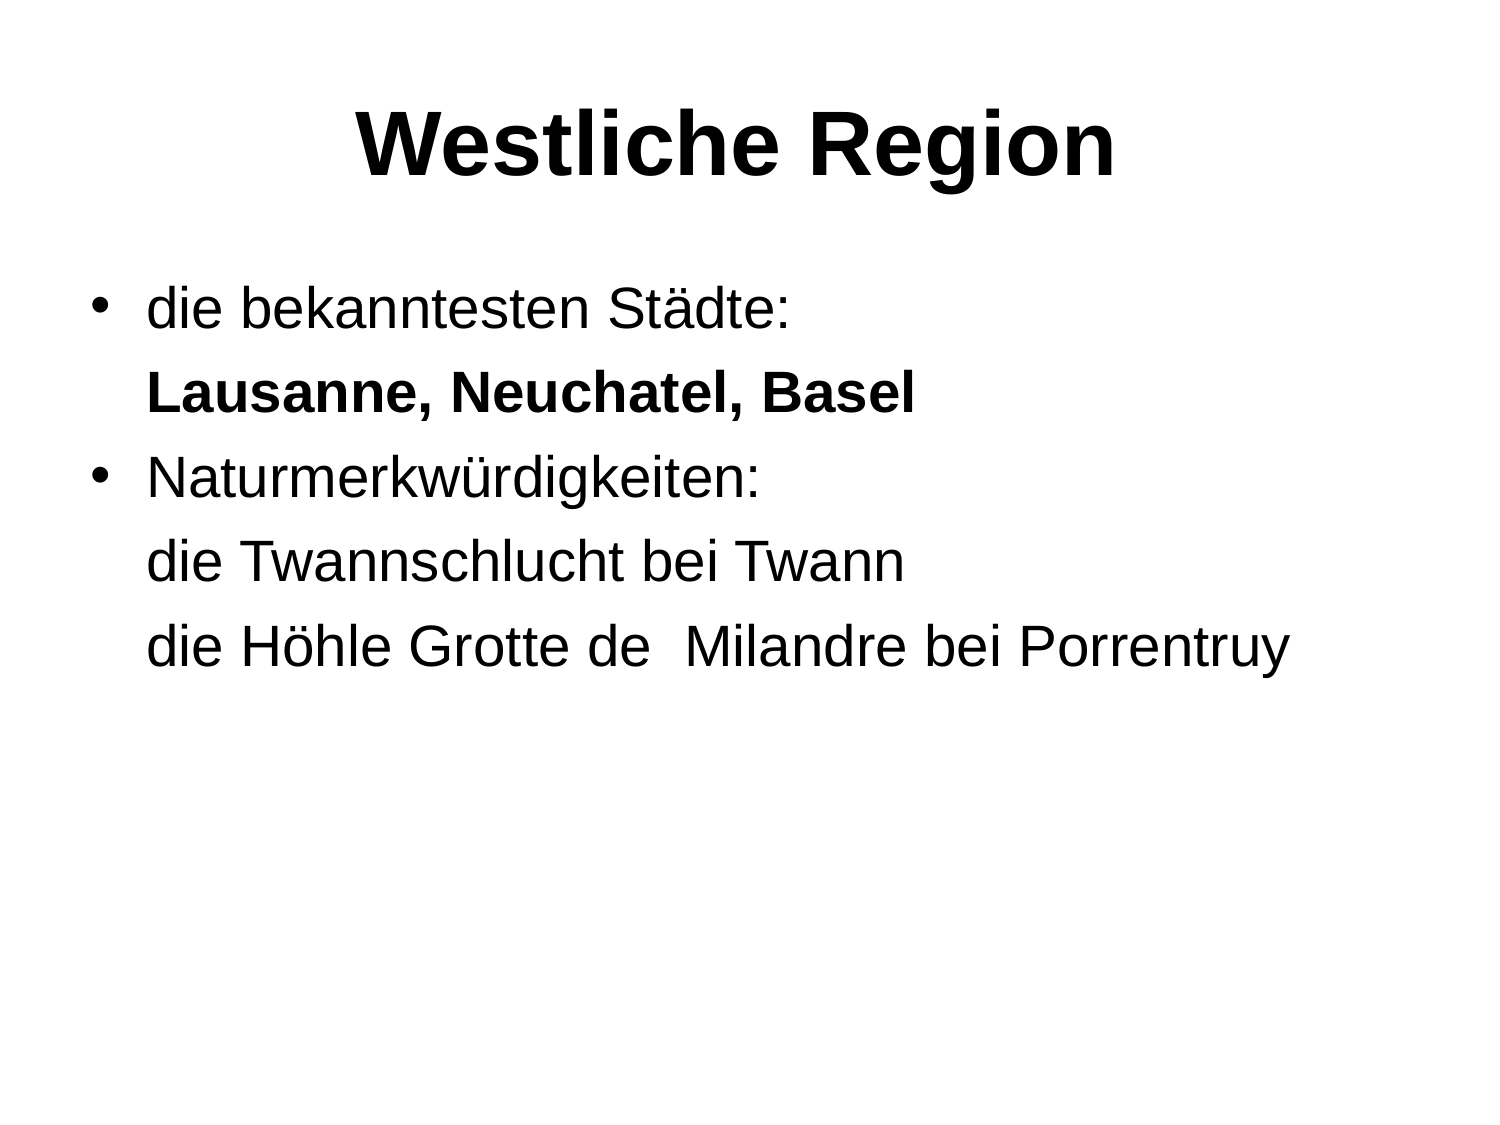

# Westliche Region
die bekanntesten Städte:
	Lausanne, Neuchatel, Basel
Naturmerkwürdigkeiten:
	die Twannschlucht bei Twann
	die Höhle Grotte de Milandre bei Porrentruy